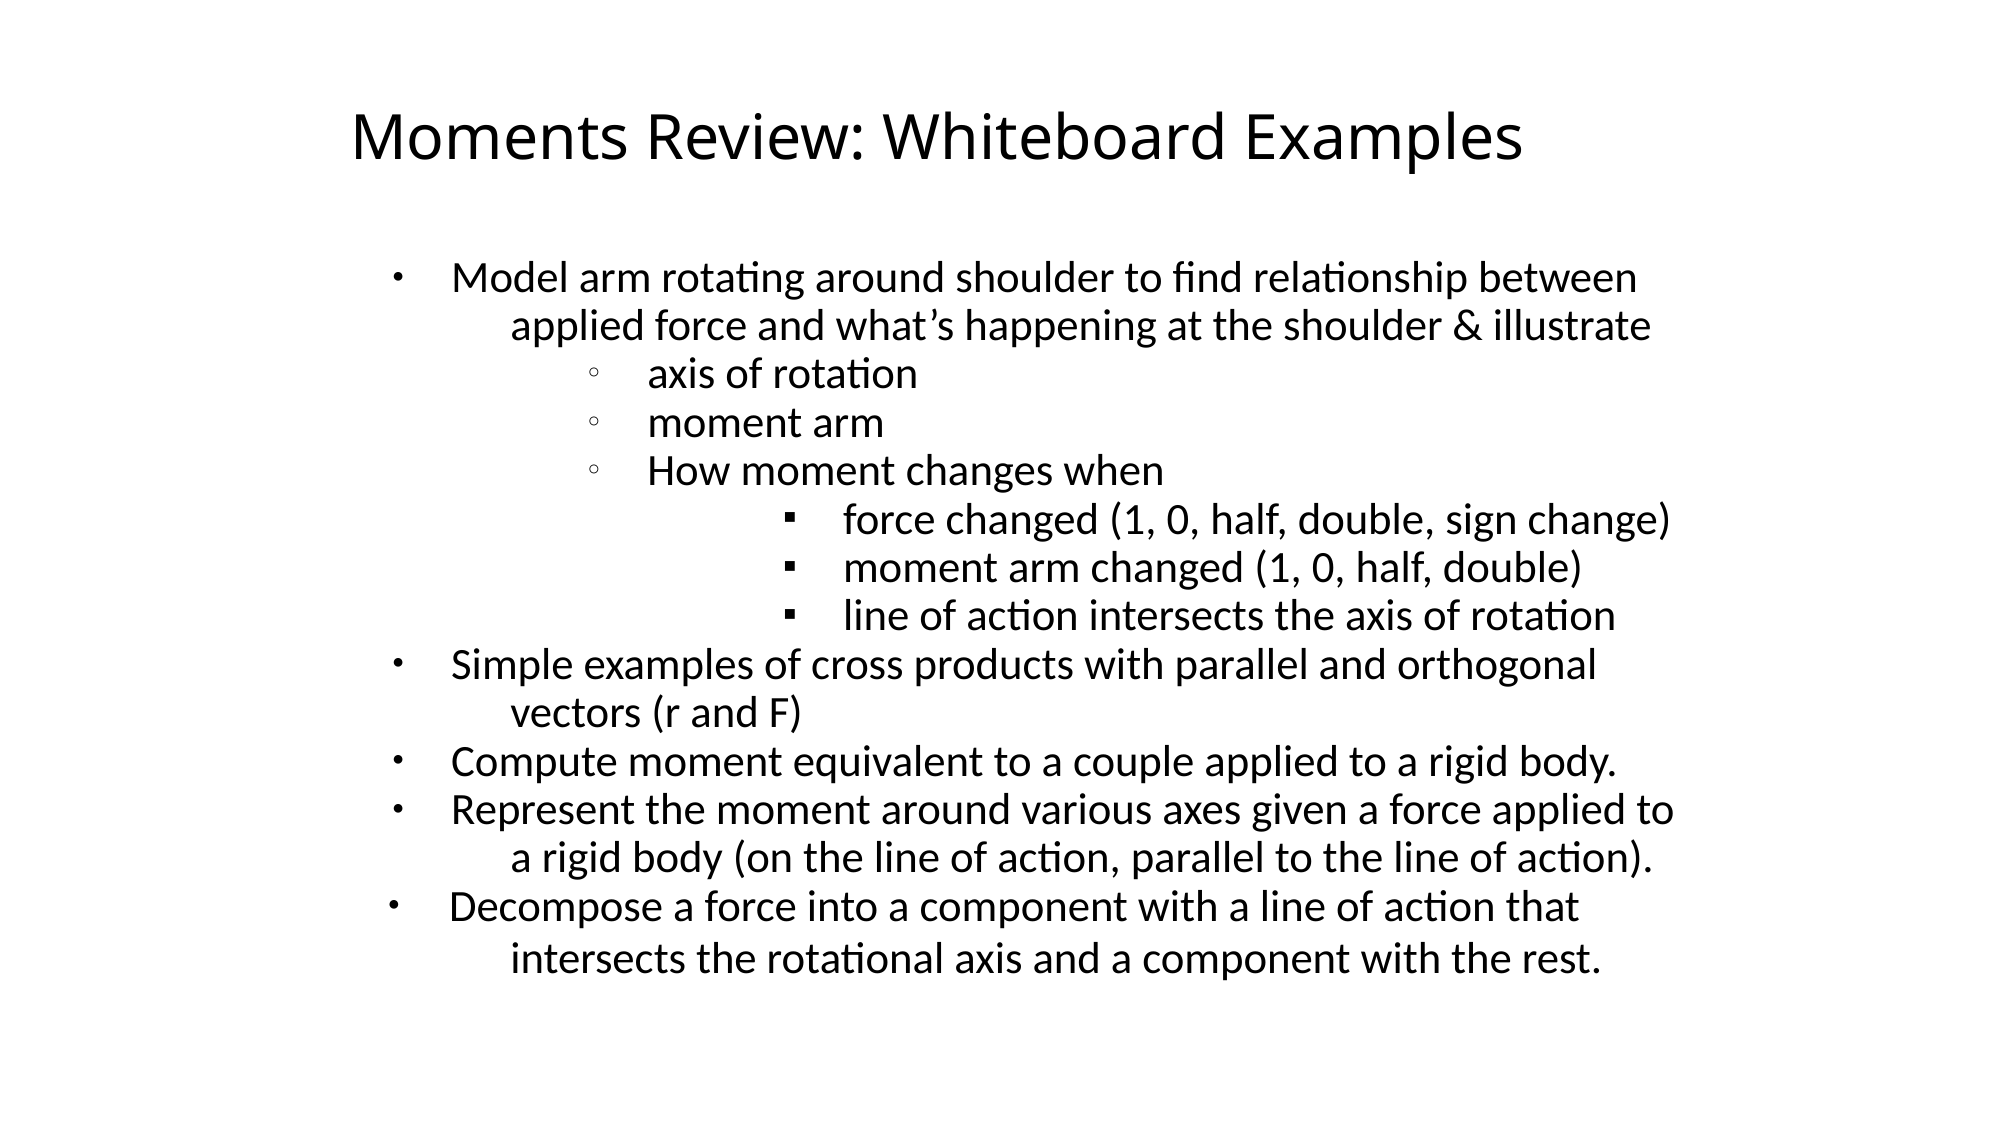

# Moments Review: Whiteboard Examples
Model arm rotating around shoulder to find relationship between applied force and what’s happening at the shoulder & illustrate
axis of rotation
moment arm
How moment changes when
force changed (1, 0, half, double, sign change)
moment arm changed (1, 0, half, double)
line of action intersects the axis of rotation
Simple examples of cross products with parallel and orthogonal vectors (r and F)
Compute moment equivalent to a couple applied to a rigid body.
Represent the moment around various axes given a force applied to a rigid body (on the line of action, parallel to the line of action).
Decompose a force into a component with a line of action that intersects the rotational axis and a component with the rest.